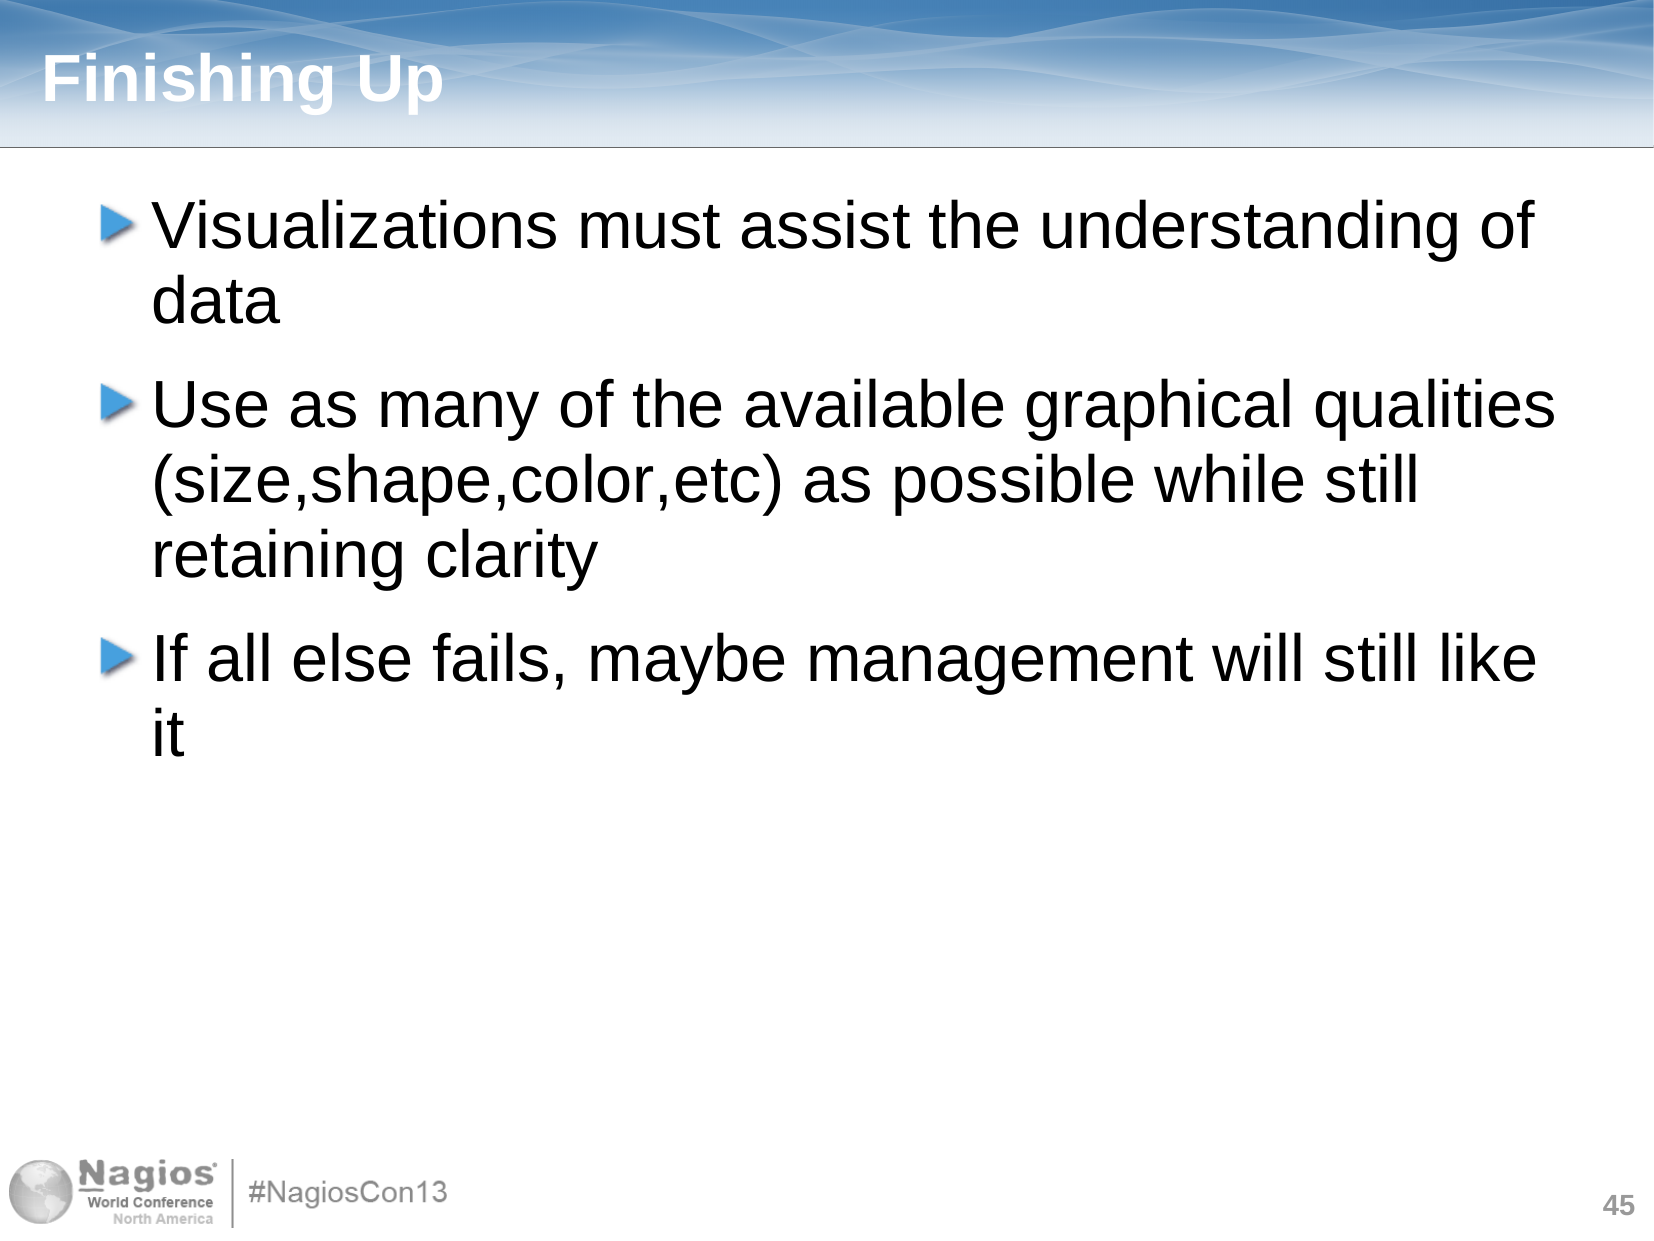

# Finishing Up
Visualizations must assist the understanding of data
Use as many of the available graphical qualities (size,shape,color,etc) as possible while still retaining clarity
If all else fails, maybe management will still like it
45